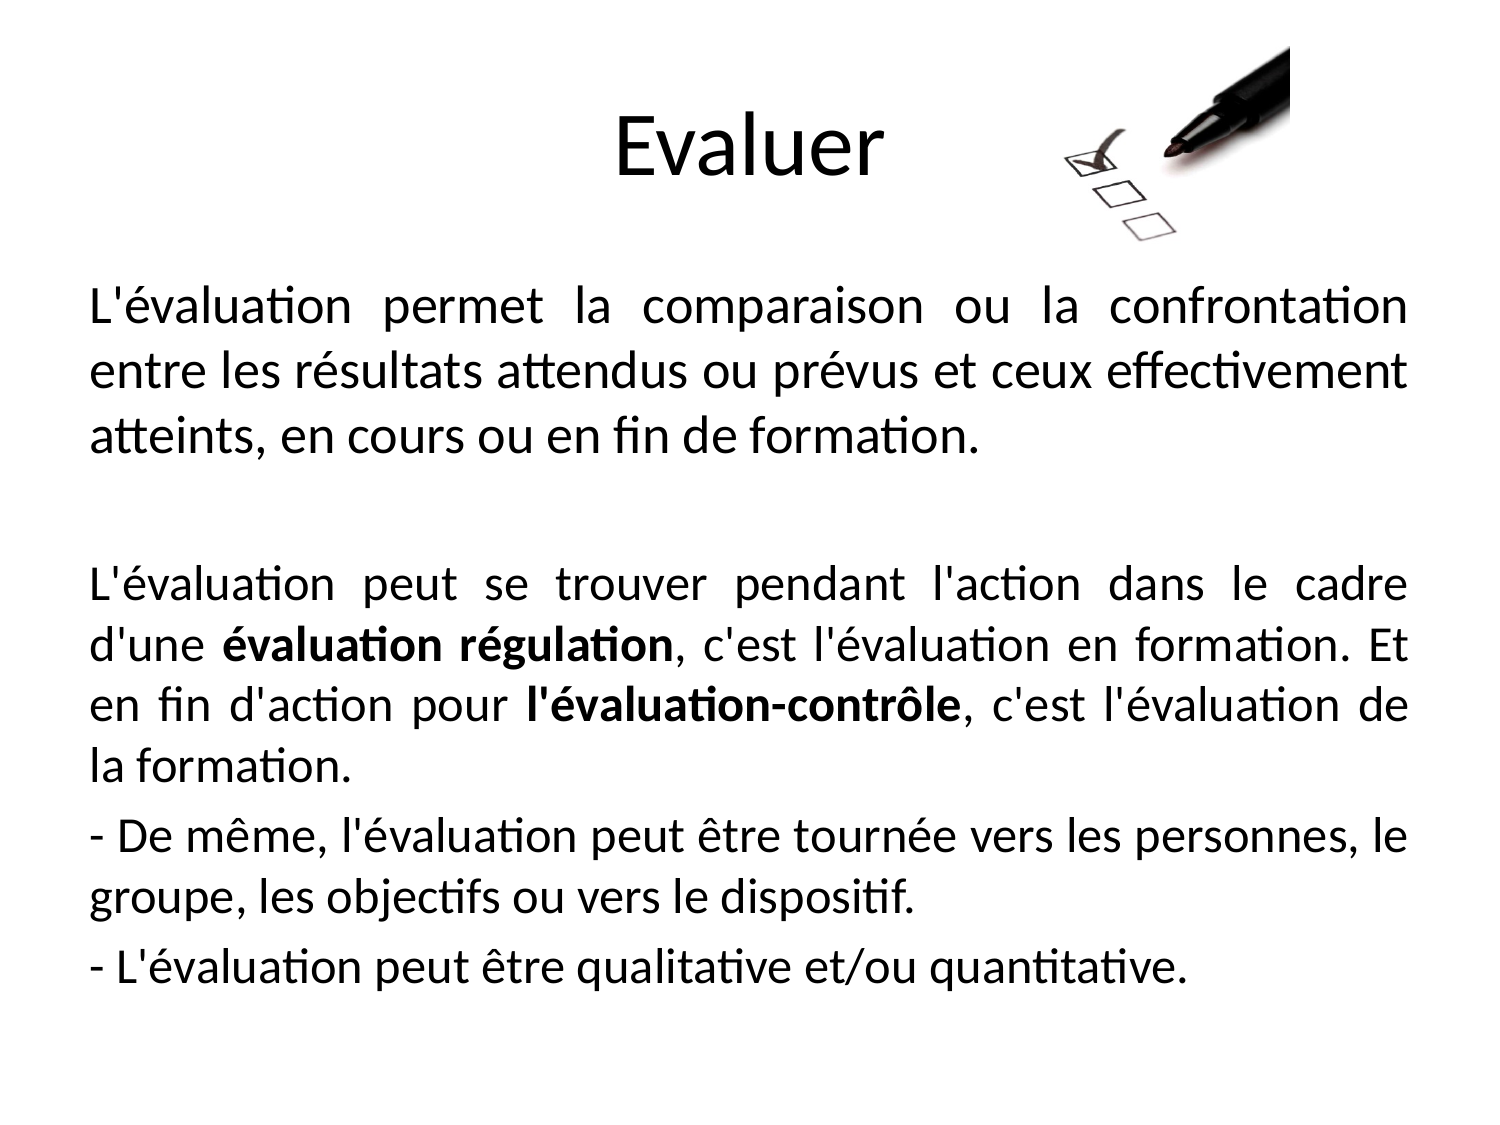

# Evaluer
L'évaluation permet la comparaison ou la confrontation entre les résultats attendus ou prévus et ceux effectivement atteints, en cours ou en fin de formation.
L'évaluation peut se trouver pendant l'action dans le cadre d'une évaluation régulation, c'est l'évaluation en formation. Et en fin d'action pour l'évaluation-contrôle, c'est l'évaluation de la formation.
- De même, l'évaluation peut être tournée vers les personnes, le groupe, les objectifs ou vers le dispositif.
- L'évaluation peut être qualitative et/ou quantitative.